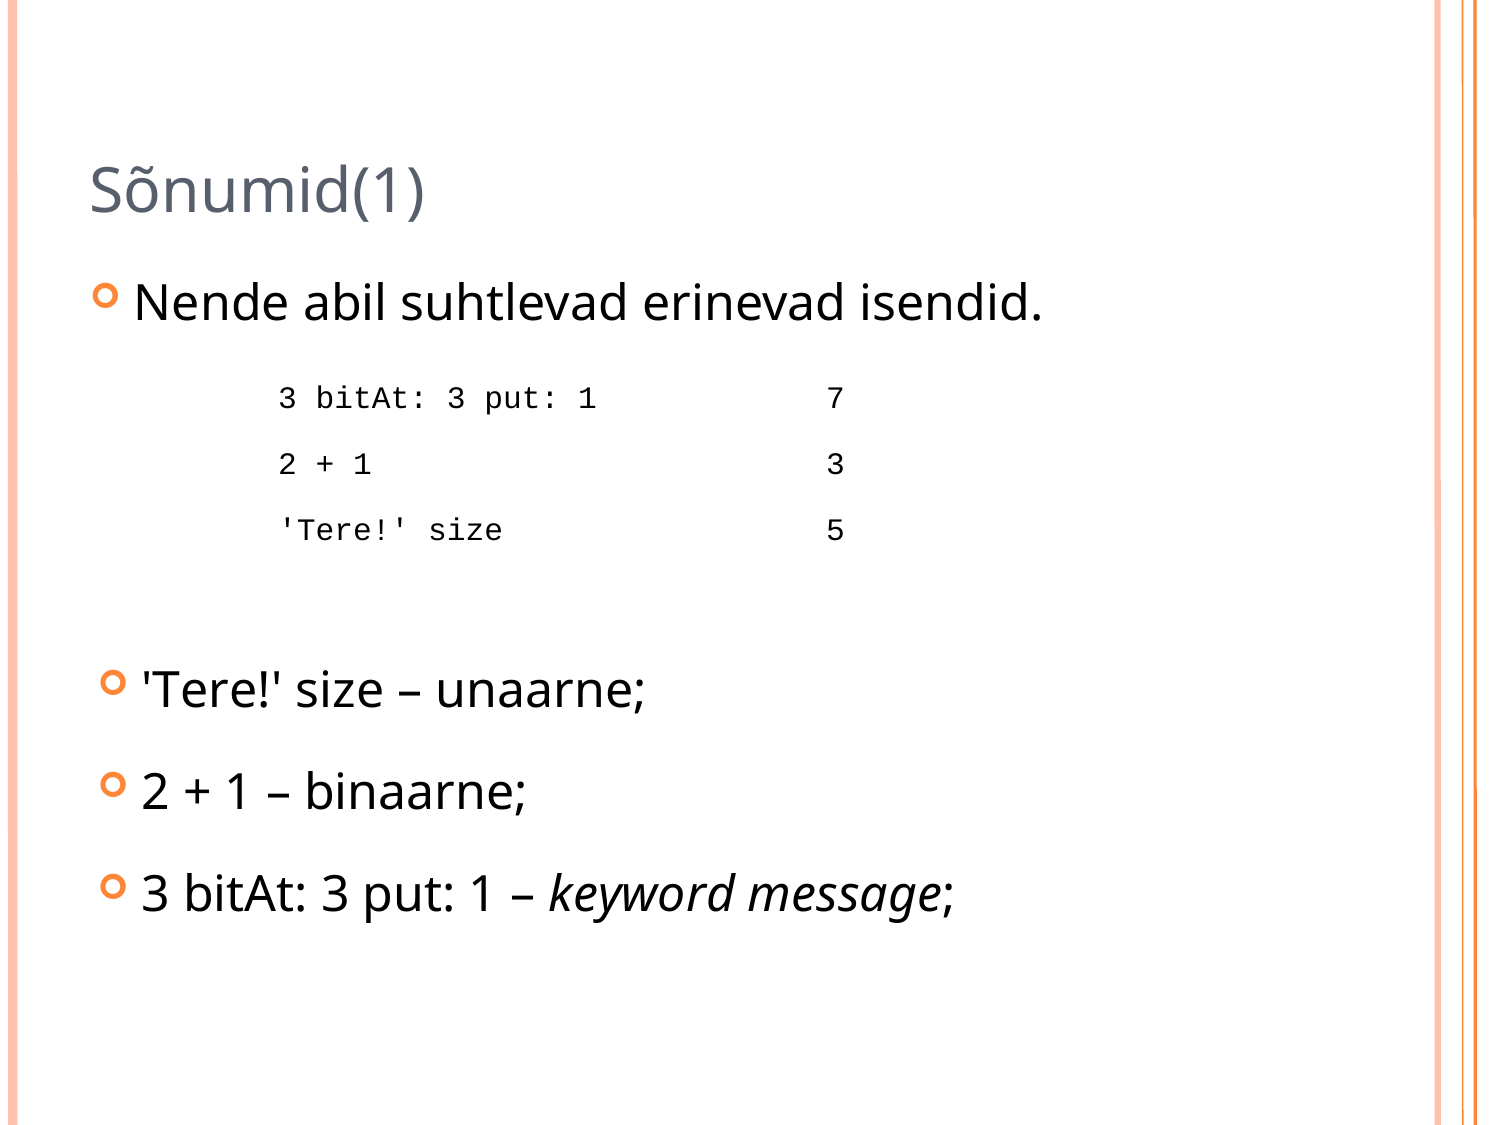

# Sõnumid(1)
Nende abil suhtlevad erinevad isendid.
3 bitAt: 3 put: 1
2 + 1
'Tere!' size
7
3
5
'Tere!' size – unaarne;
2 + 1 – binaarne;
3 bitAt: 3 put: 1 – keyword message;